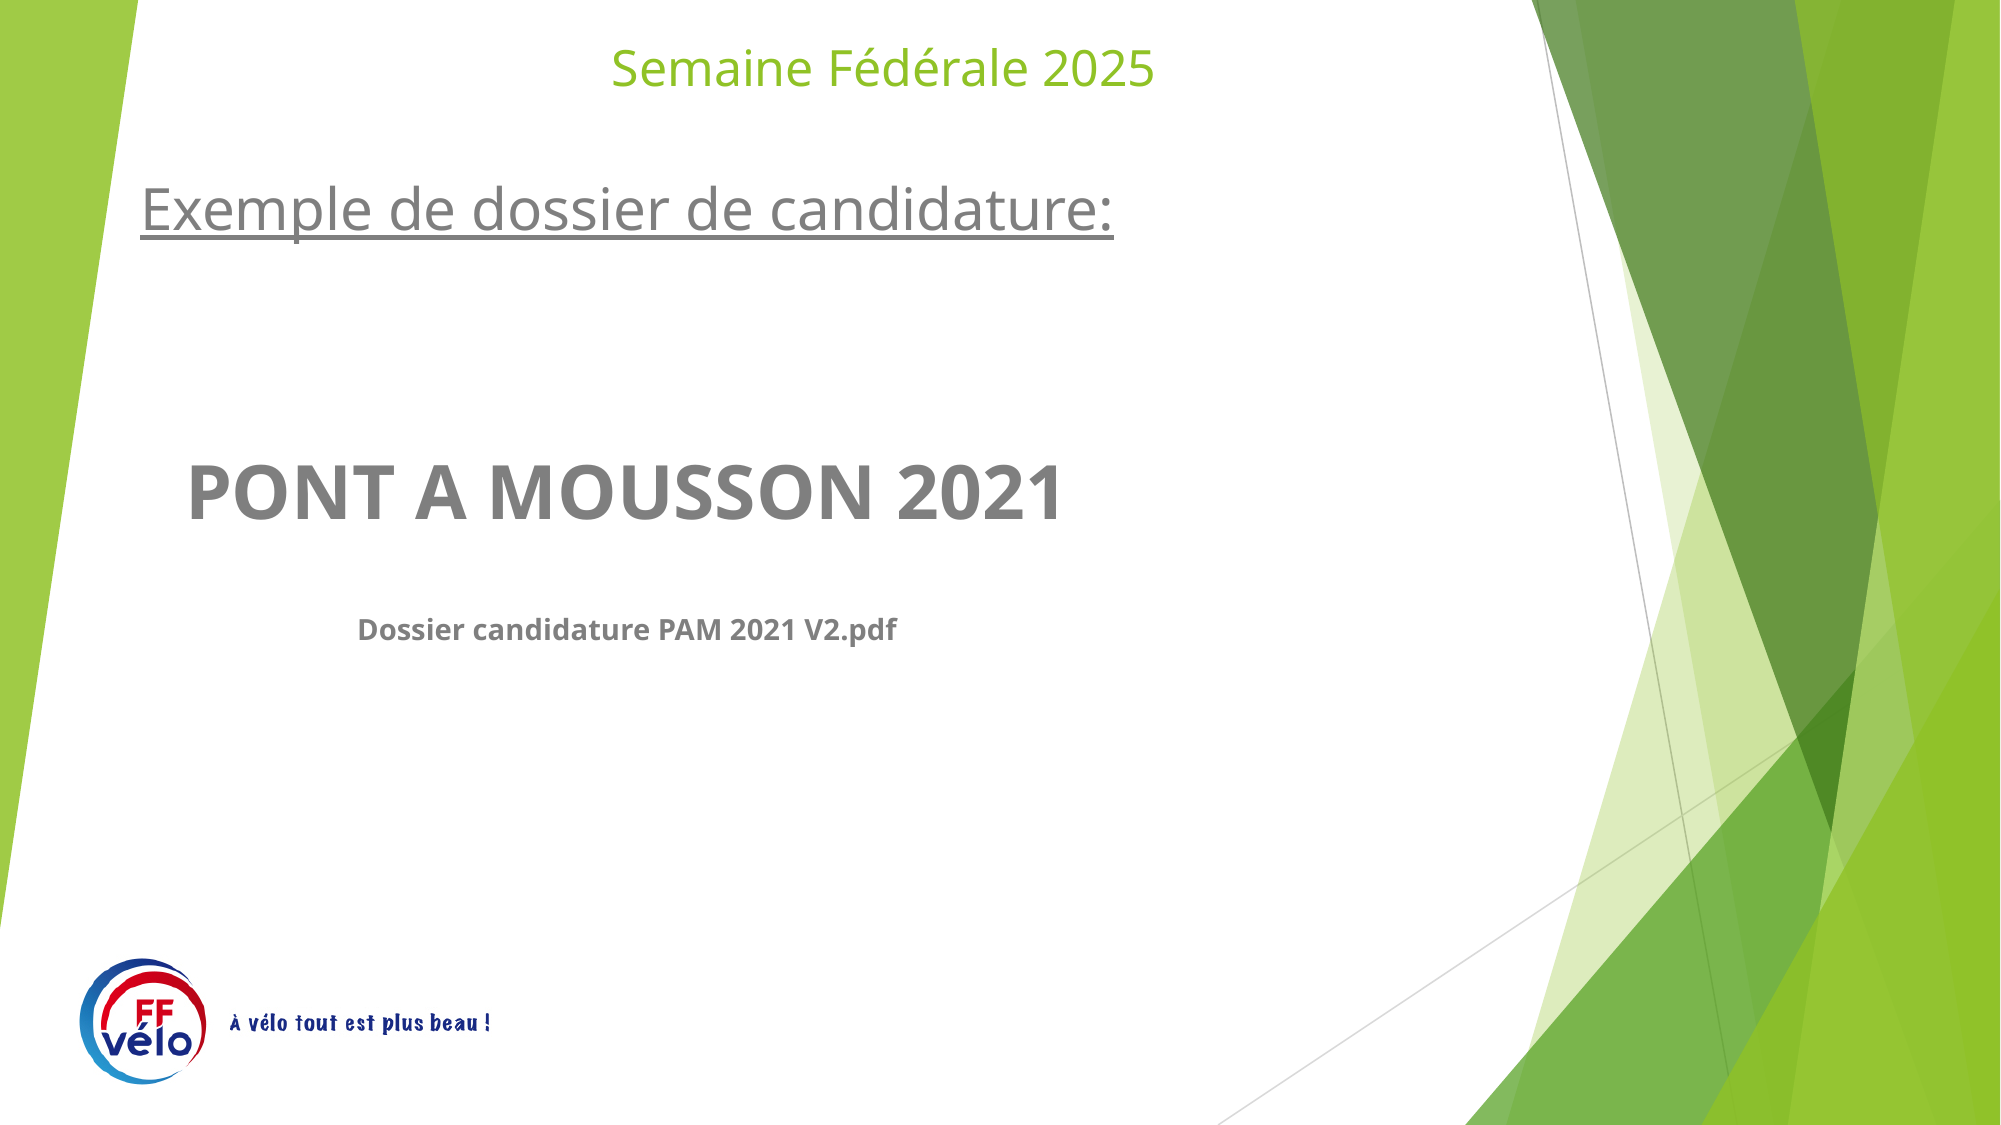

# Semaine Fédérale 2025
Exemple de dossier de candidature:
PONT A MOUSSON 2021
Dossier candidature PAM 2021 V2.pdf